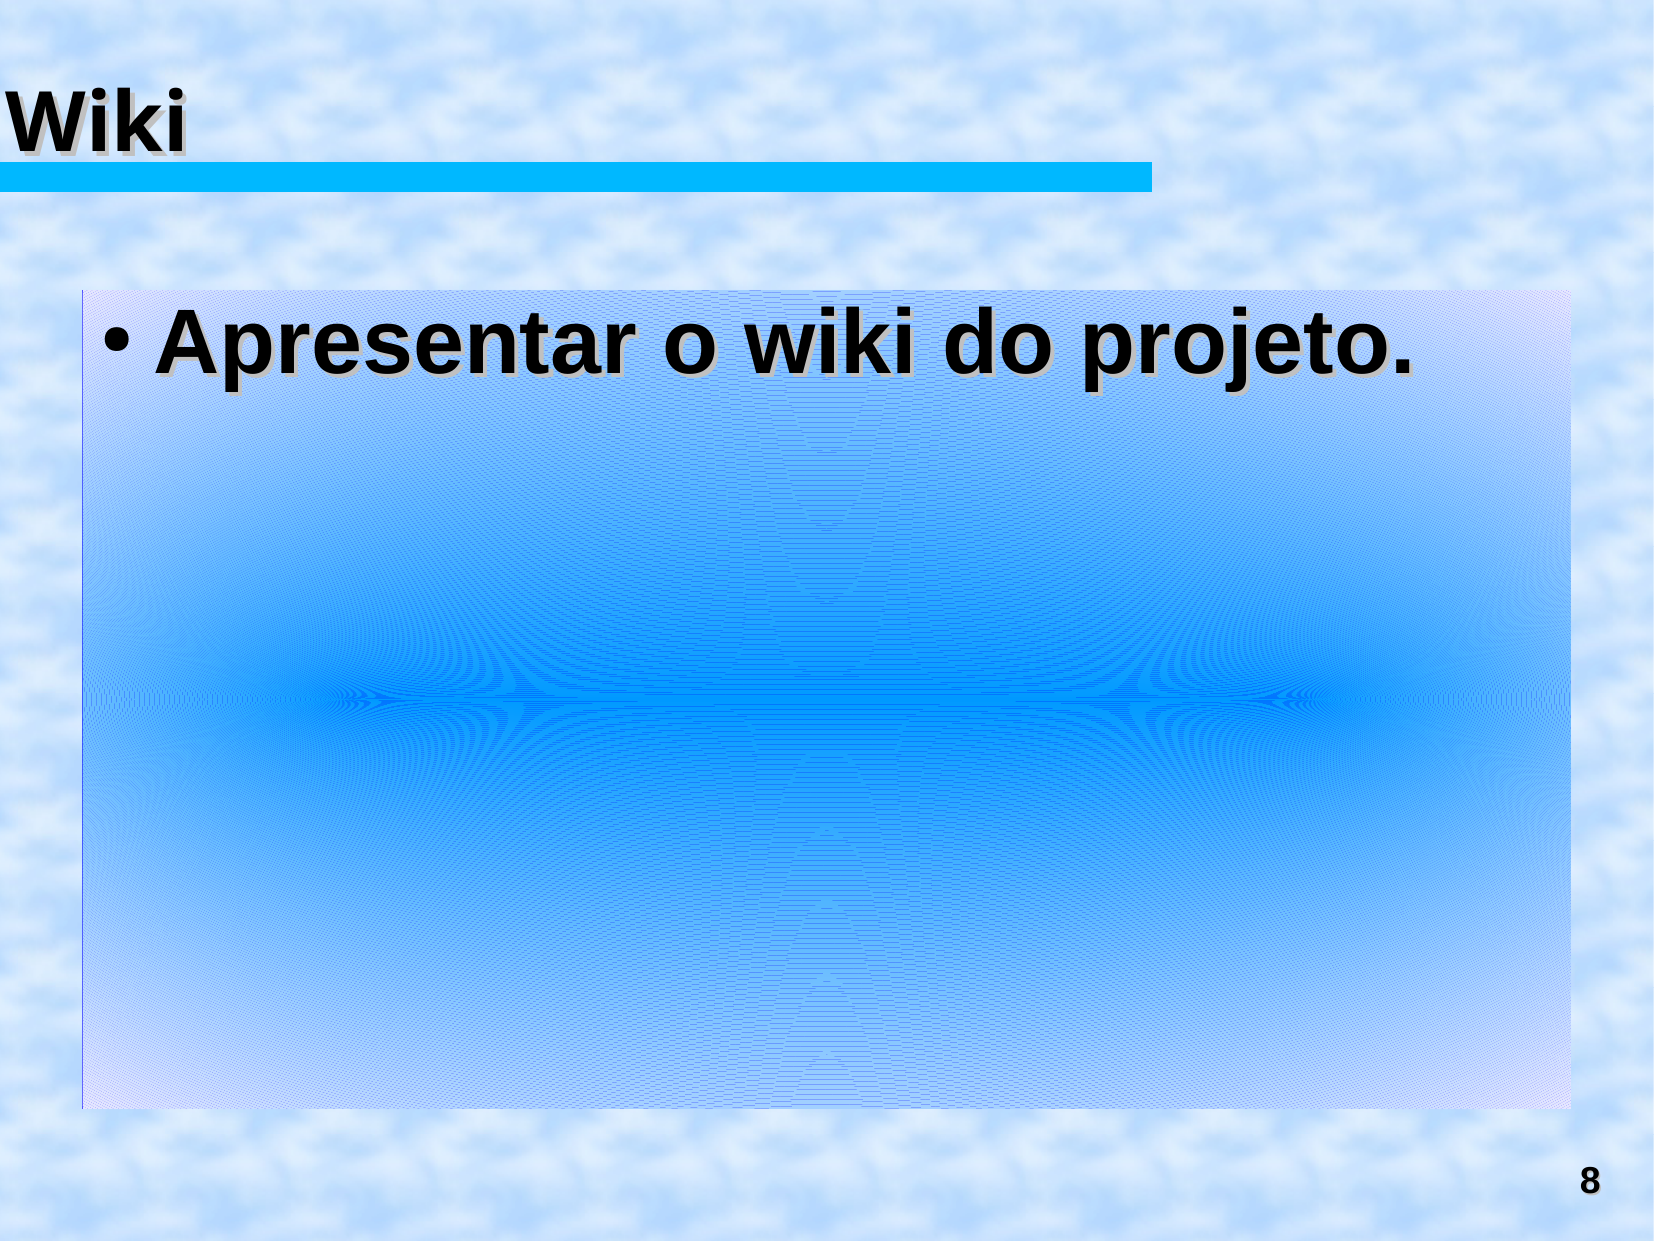

# Wiki
Apresentar o wiki do projeto.